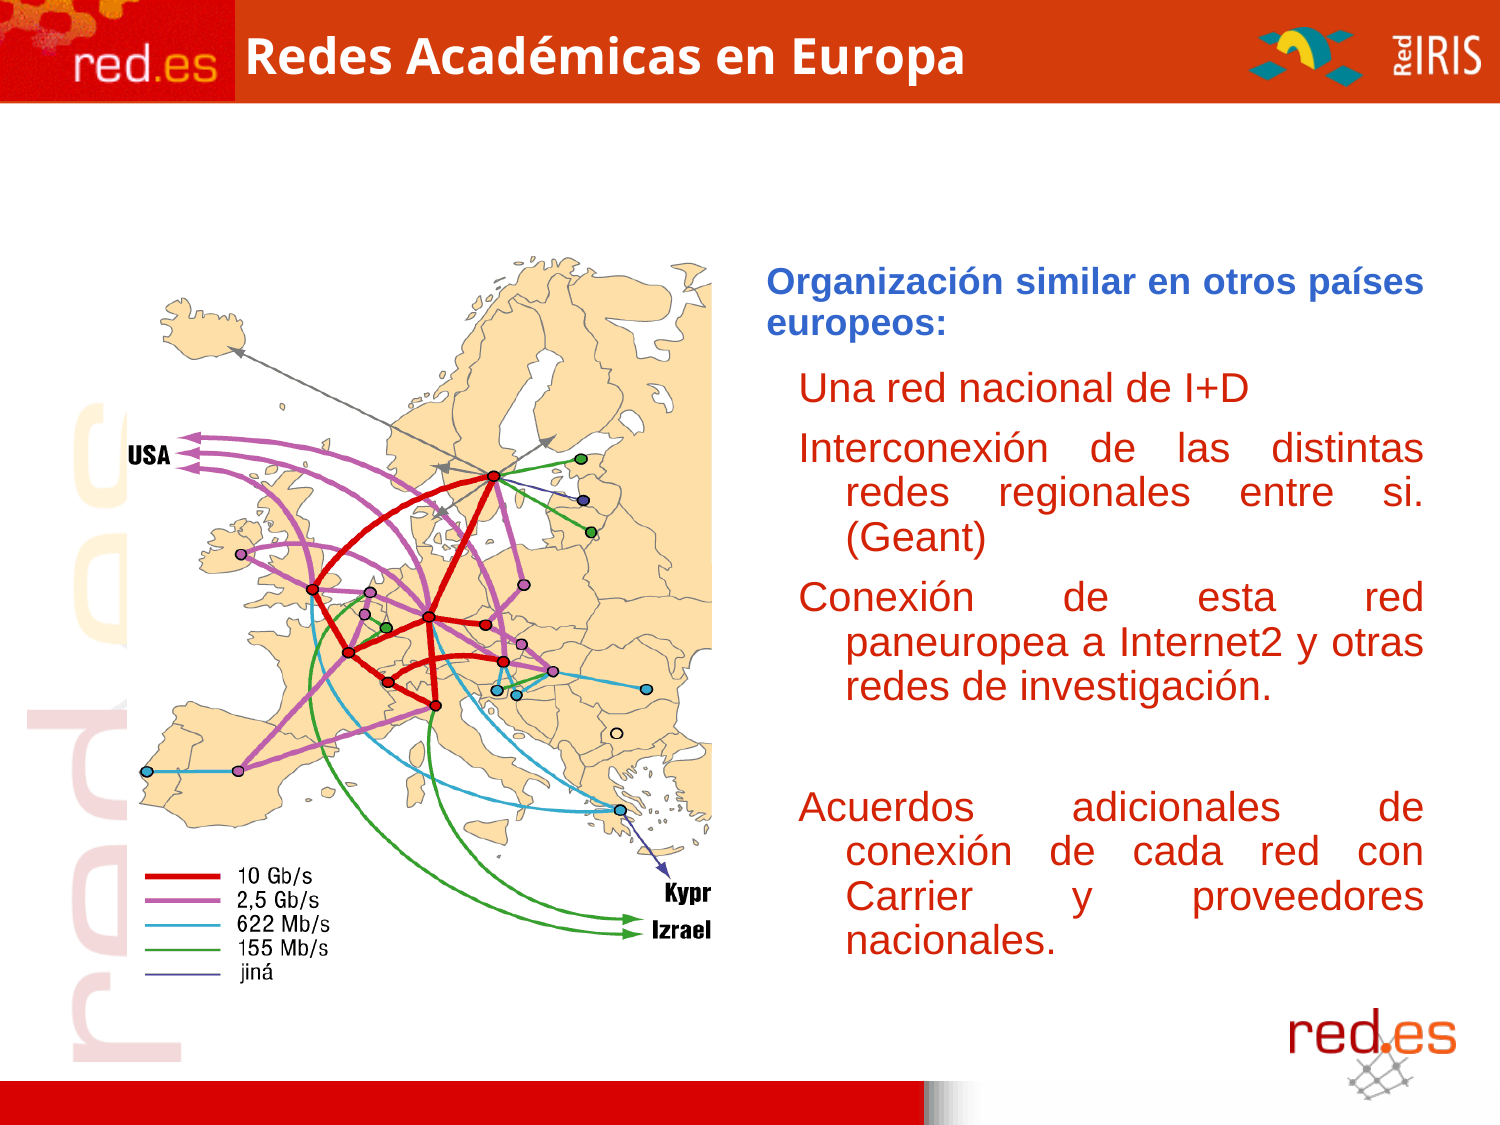

# Redes Académicas en Europa
Organización similar en otros países europeos:
Una red nacional de I+D
Interconexión de las distintas redes regionales entre si. (Geant)
Conexión de esta red paneuropea a Internet2 y otras redes de investigación.
Acuerdos adicionales de conexión de cada red con Carrier y proveedores nacionales.